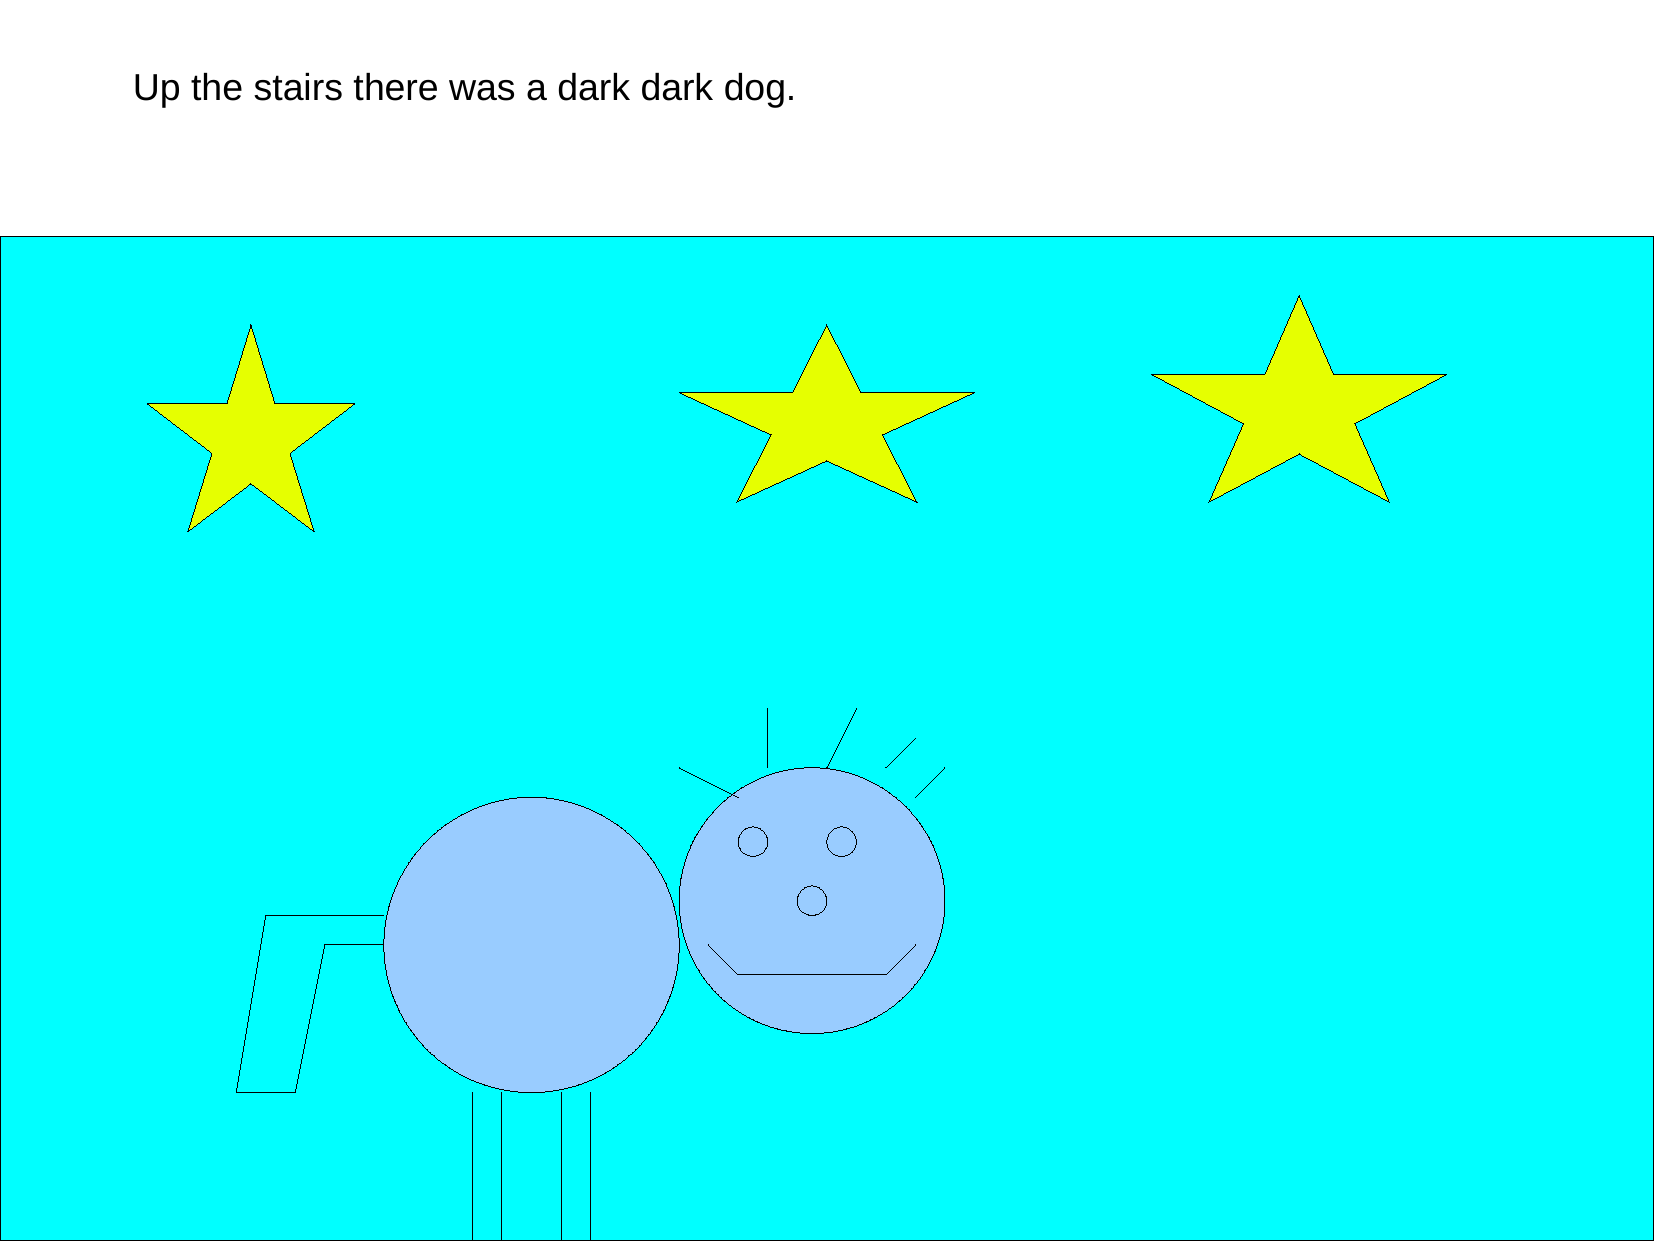

Up the stairs there was a dark dark dog.